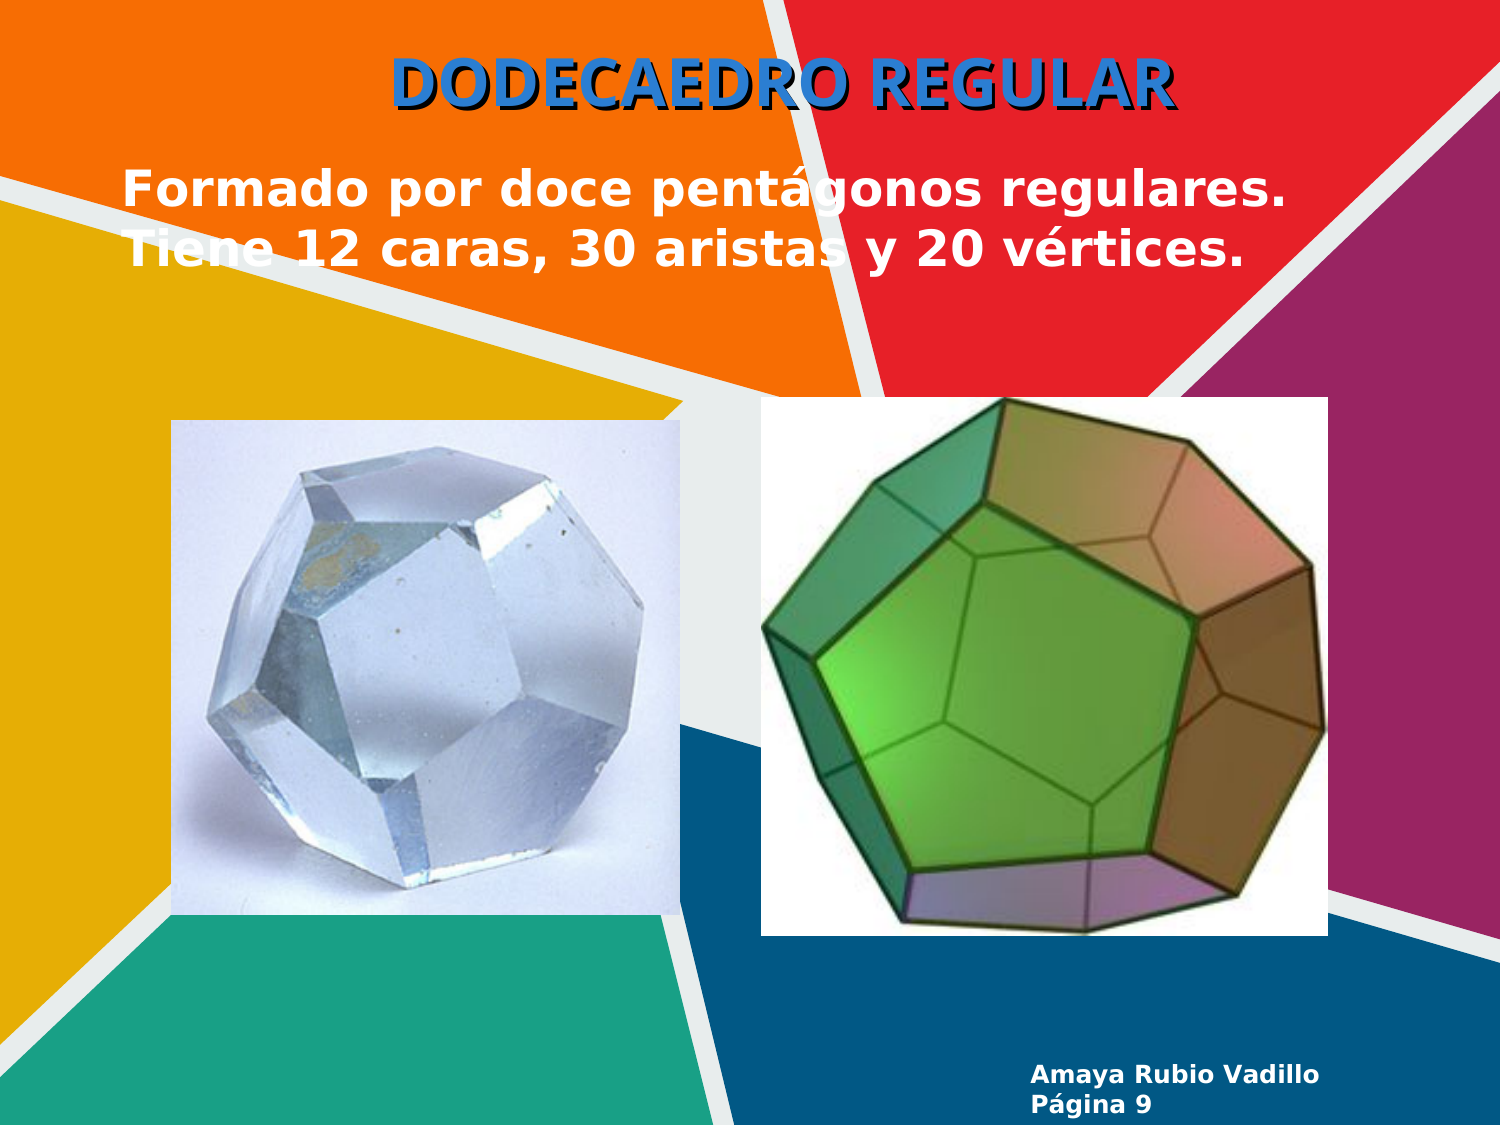

# DODECAEDRO REGULAR
Formado por doce pentágonos regulares. Tiene 12 caras, 30 aristas y 20 vértices.
Amaya Rubio
10
Amaya Rubio Vadillo	 Página 9